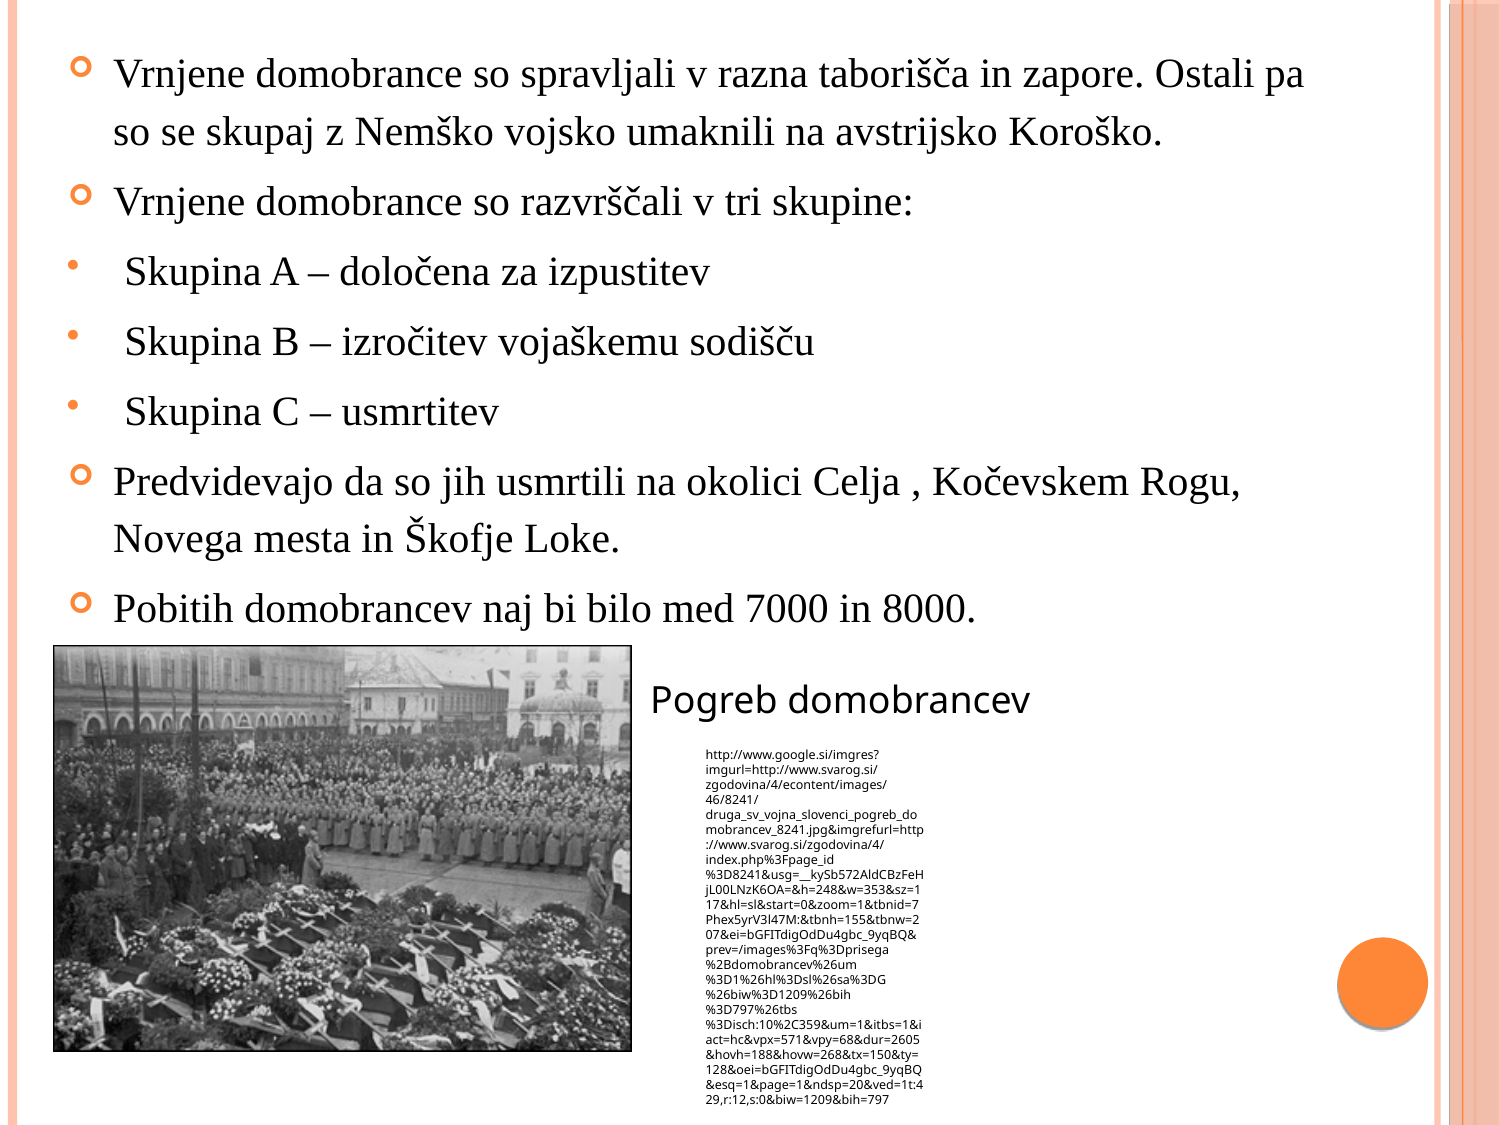

# Vrnjene domobrance so spravljali v razna taborišča in zapore. Ostali pa so se skupaj z Nemško vojsko umaknili na avstrijsko Koroško.
Vrnjene domobrance so razvrščali v tri skupine:
Skupina A – določena za izpustitev
Skupina B – izročitev vojaškemu sodišču
Skupina C – usmrtitev
Predvidevajo da so jih usmrtili na okolici Celja , Kočevskem Rogu, Novega mesta in Škofje Loke.
Pobitih domobrancev naj bi bilo med 7000 in 8000.
Pogreb domobrancev
http://www.google.si/imgres?imgurl=http://www.svarog.si/zgodovina/4/econtent/images/46/8241/druga_sv_vojna_slovenci_pogreb_domobrancev_8241.jpg&imgrefurl=http://www.svarog.si/zgodovina/4/index.php%3Fpage_id%3D8241&usg=__kySb572AldCBzFeHjL00LNzK6OA=&h=248&w=353&sz=117&hl=sl&start=0&zoom=1&tbnid=7Phex5yrV3l47M:&tbnh=155&tbnw=207&ei=bGFITdigOdDu4gbc_9yqBQ&prev=/images%3Fq%3Dprisega%2Bdomobrancev%26um%3D1%26hl%3Dsl%26sa%3DG%26biw%3D1209%26bih%3D797%26tbs%3Disch:10%2C359&um=1&itbs=1&iact=hc&vpx=571&vpy=68&dur=2605&hovh=188&hovw=268&tx=150&ty=128&oei=bGFITdigOdDu4gbc_9yqBQ&esq=1&page=1&ndsp=20&ved=1t:429,r:12,s:0&biw=1209&bih=797